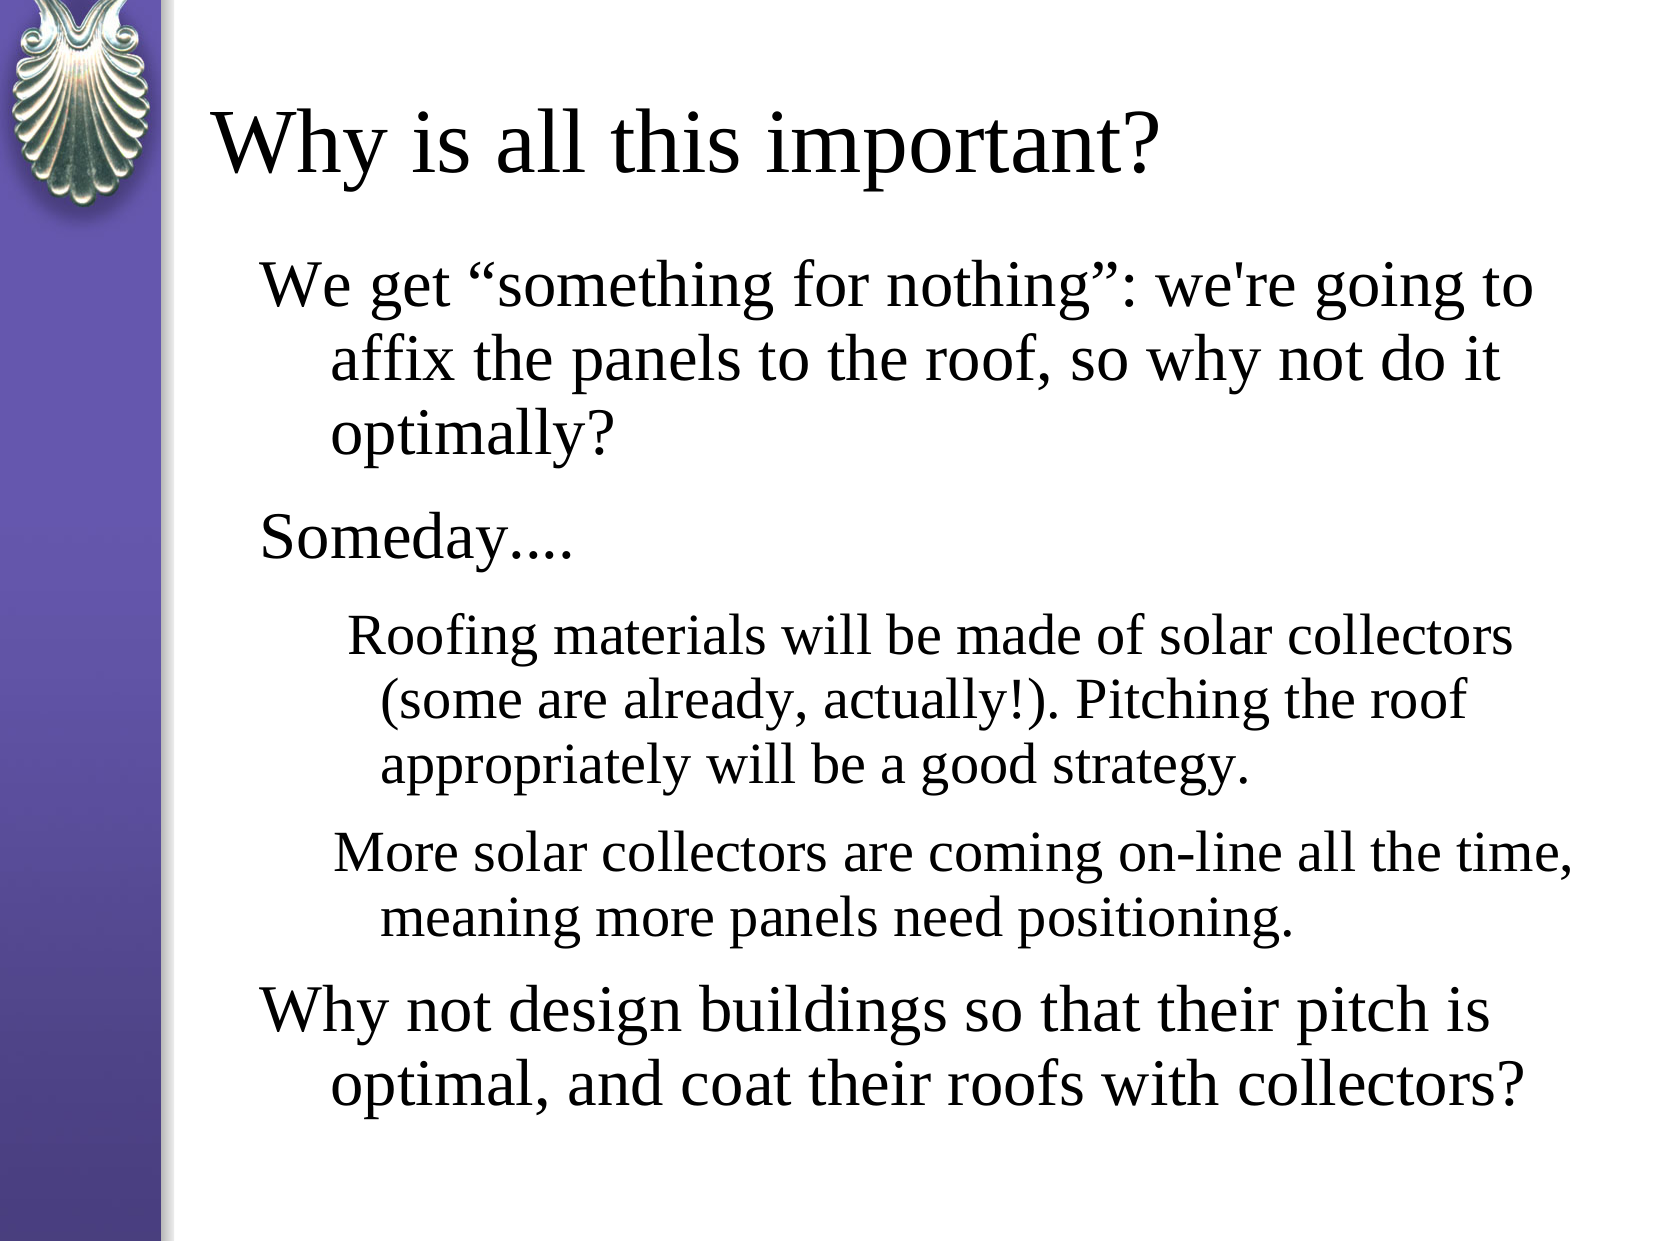

# Why is all this important?
We get “something for nothing”: we're going to affix the panels to the roof, so why not do it optimally?
Someday....
 Roofing materials will be made of solar collectors (some are already, actually!). Pitching the roof appropriately will be a good strategy.
More solar collectors are coming on-line all the time, meaning more panels need positioning.
Why not design buildings so that their pitch is optimal, and coat their roofs with collectors?